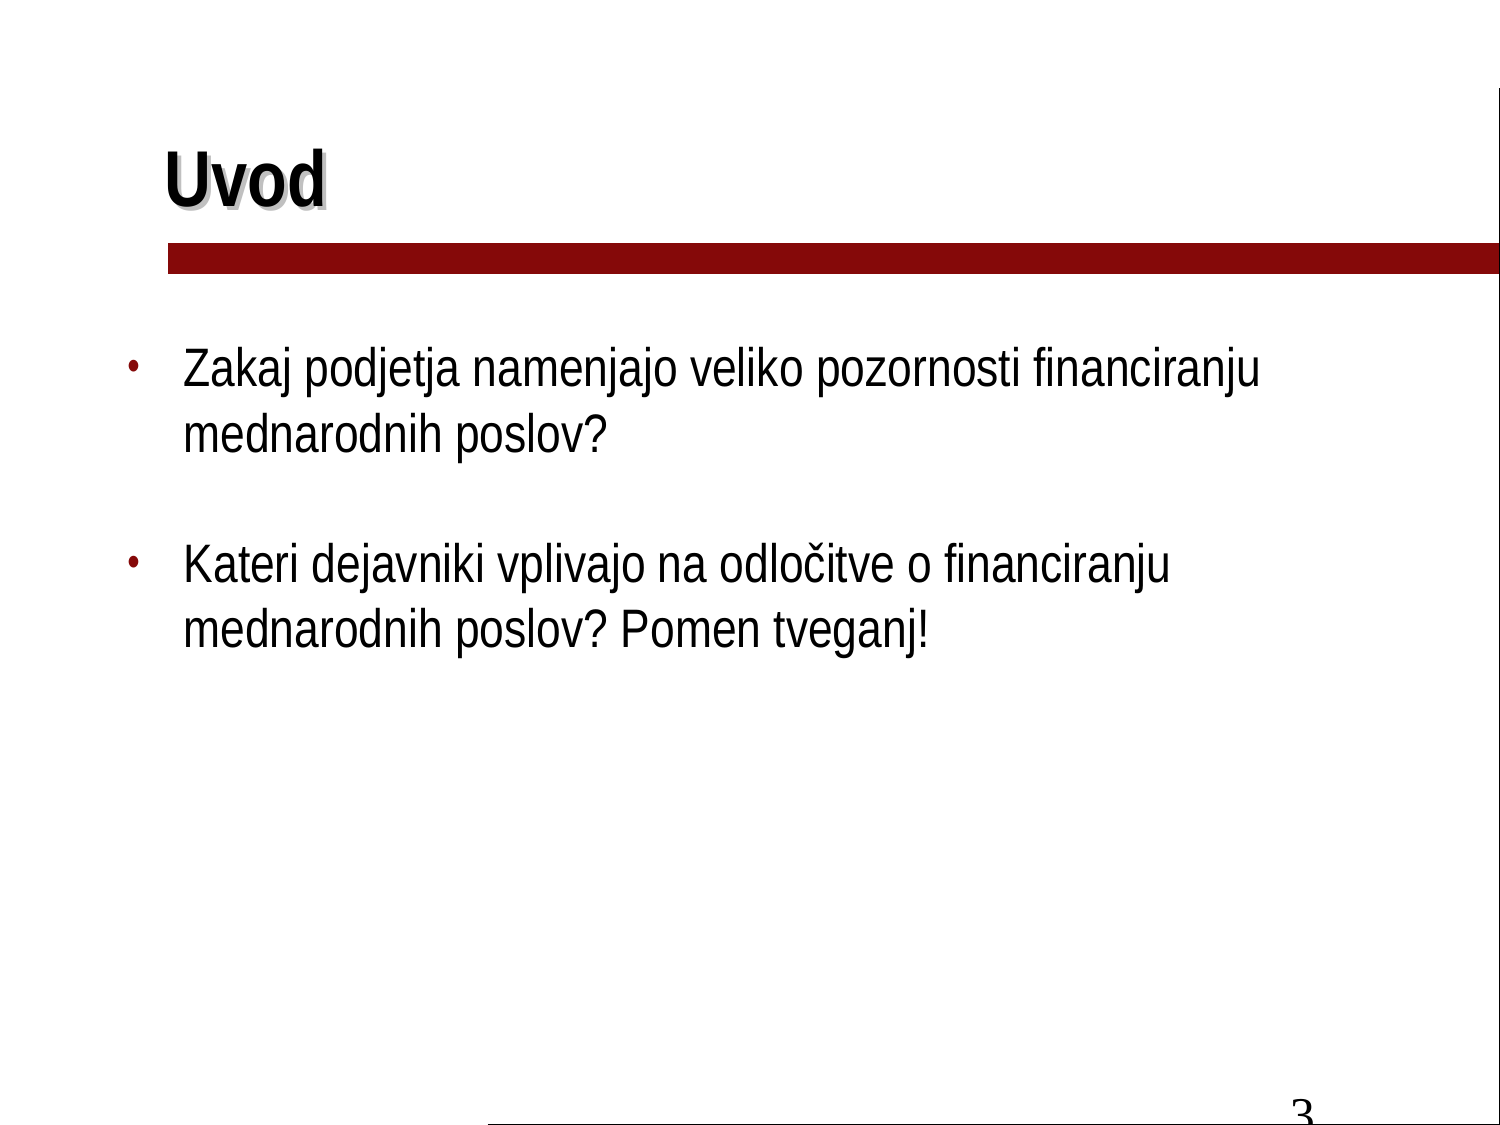

# Uvod
Zakaj podjetja namenjajo veliko pozornosti financiranju mednarodnih poslov?
Kateri dejavniki vplivajo na odločitve o financiranju mednarodnih poslov? Pomen tveganj!
3